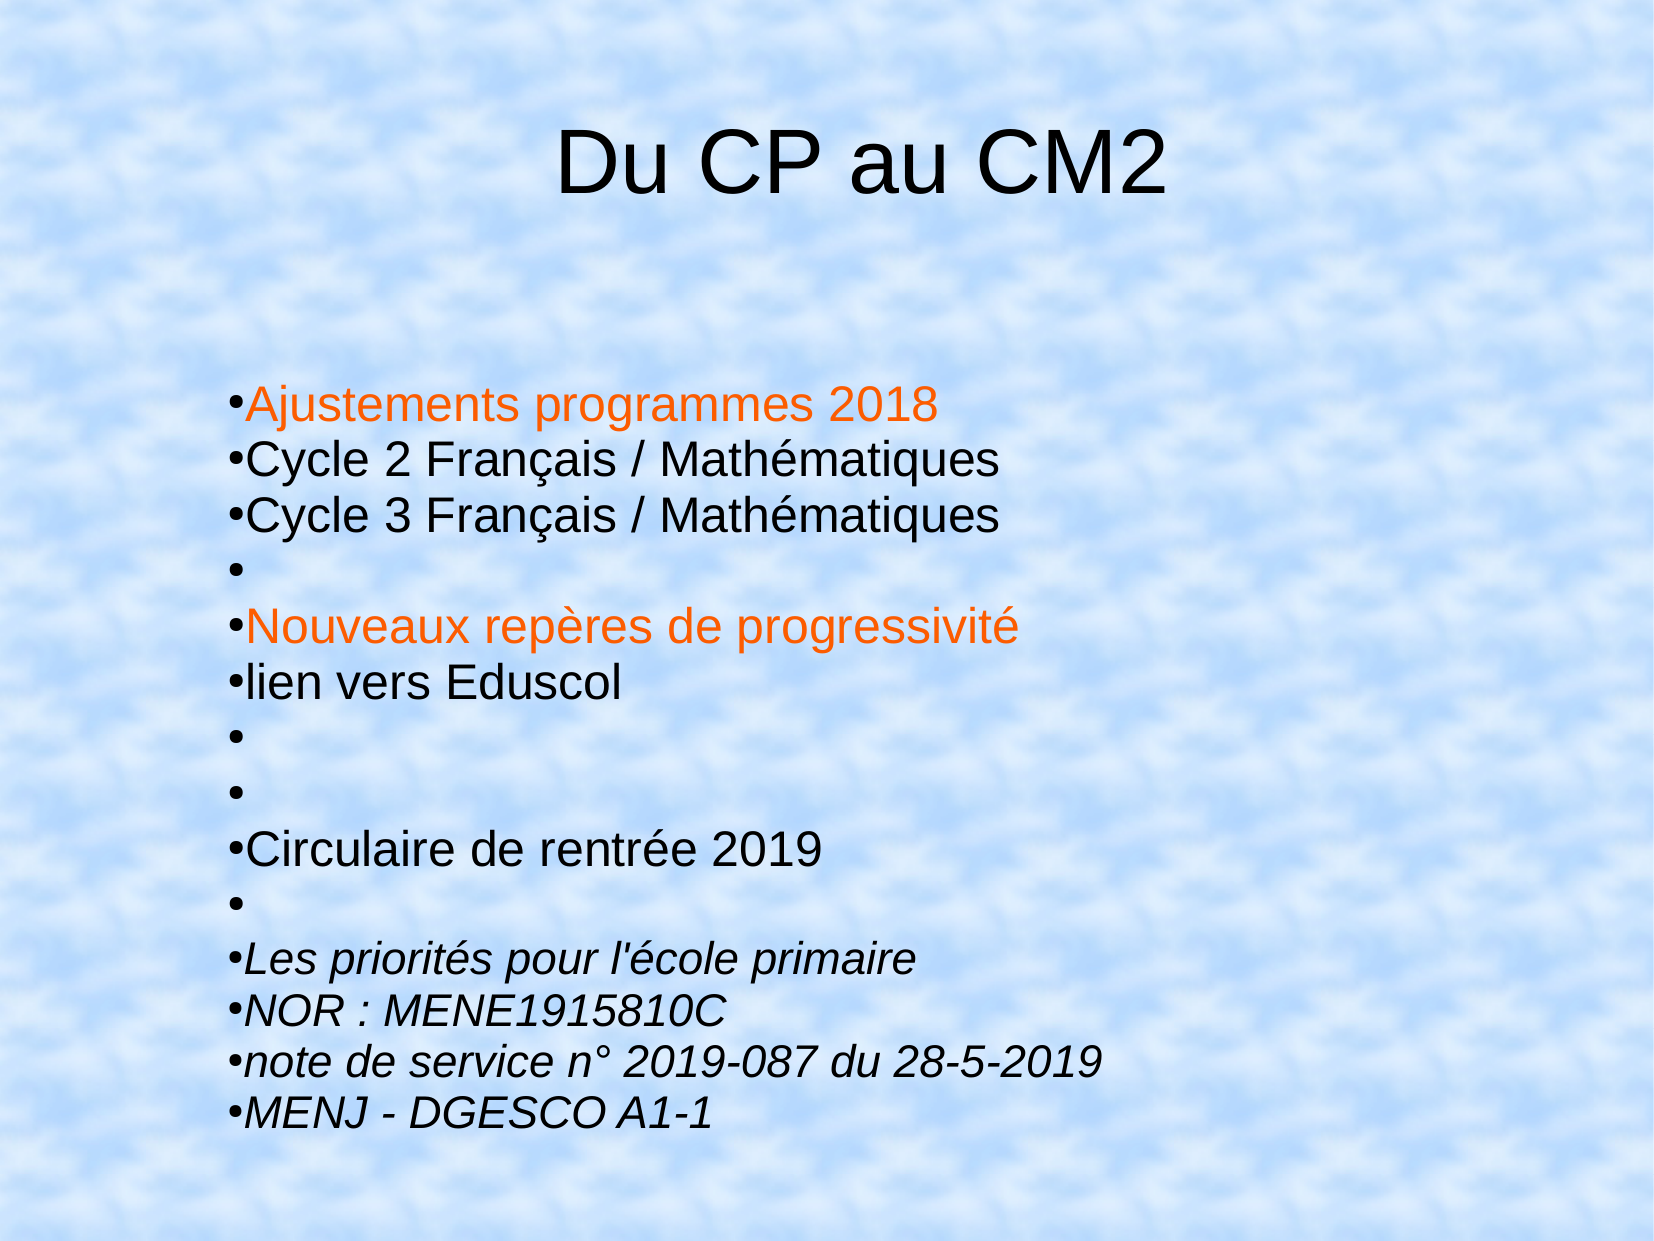

Du CP au CM2
#
Ajustements programmes 2018
Cycle 2 Français / Mathématiques
Cycle 3 Français / Mathématiques
Nouveaux repères de progressivité
lien vers Eduscol
Circulaire de rentrée 2019
Les priorités pour l'école primaire
NOR : MENE1915810C
note de service n° 2019-087 du 28-5-2019
MENJ - DGESCO A1-1